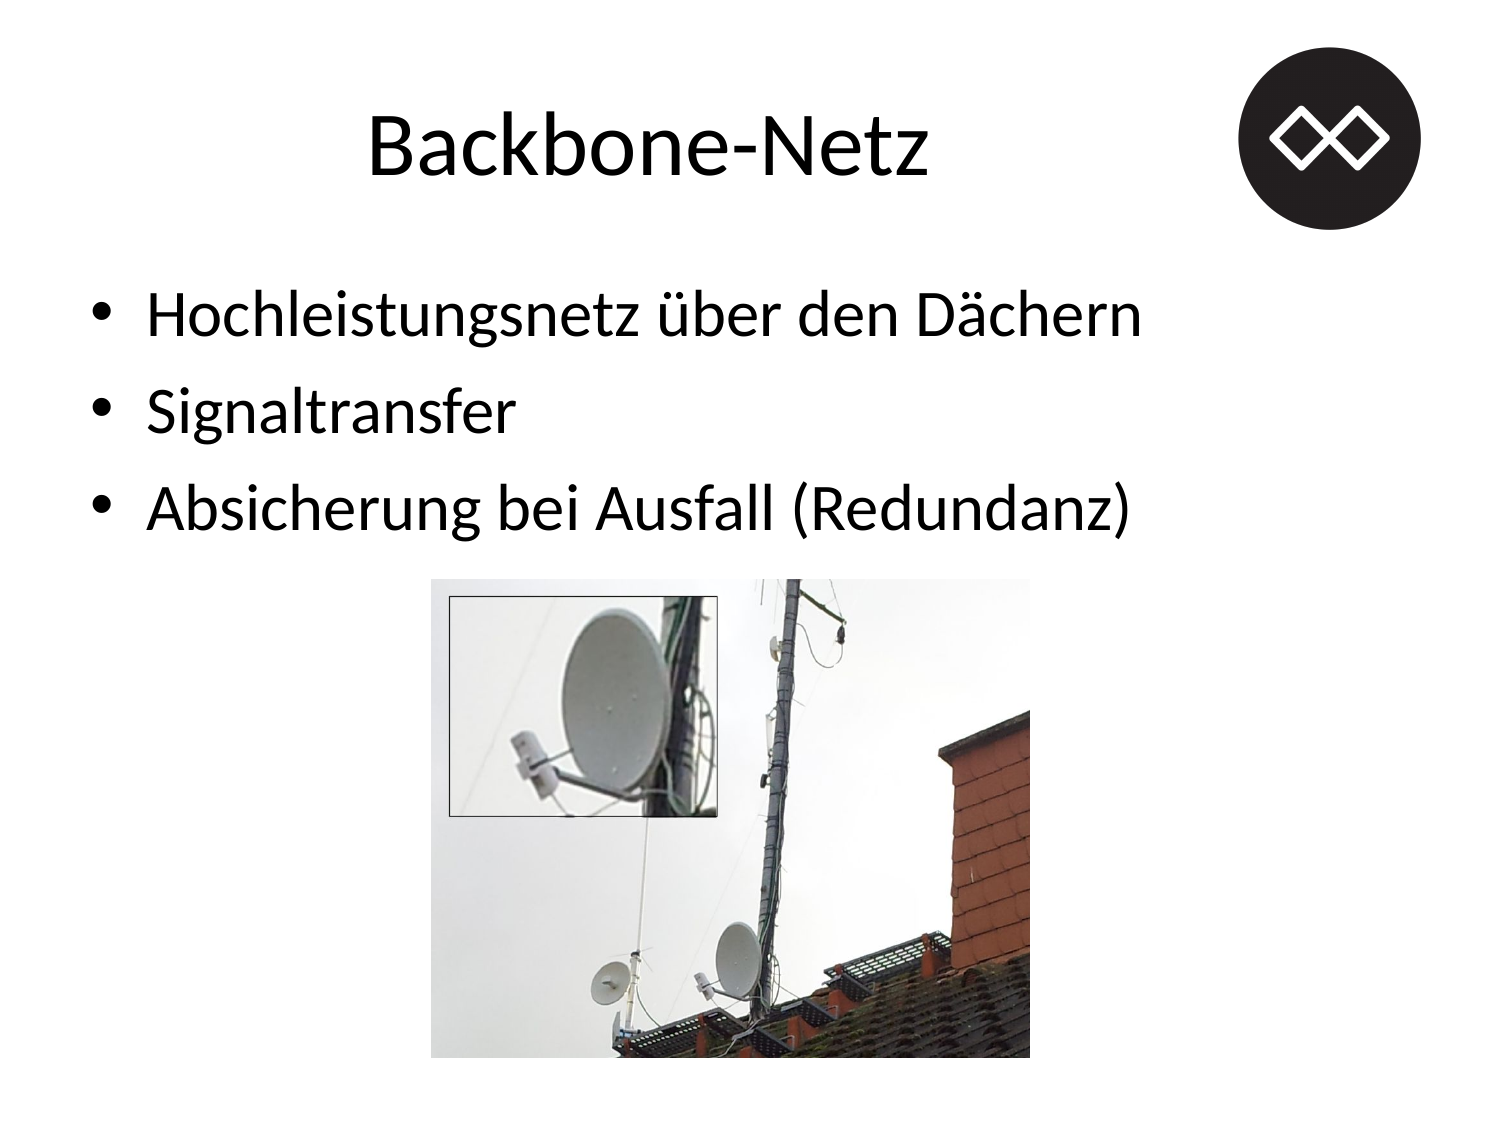

# Backbone-Netz
Hochleistungsnetz über den Dächern
Signaltransfer
Absicherung bei Ausfall (Redundanz)